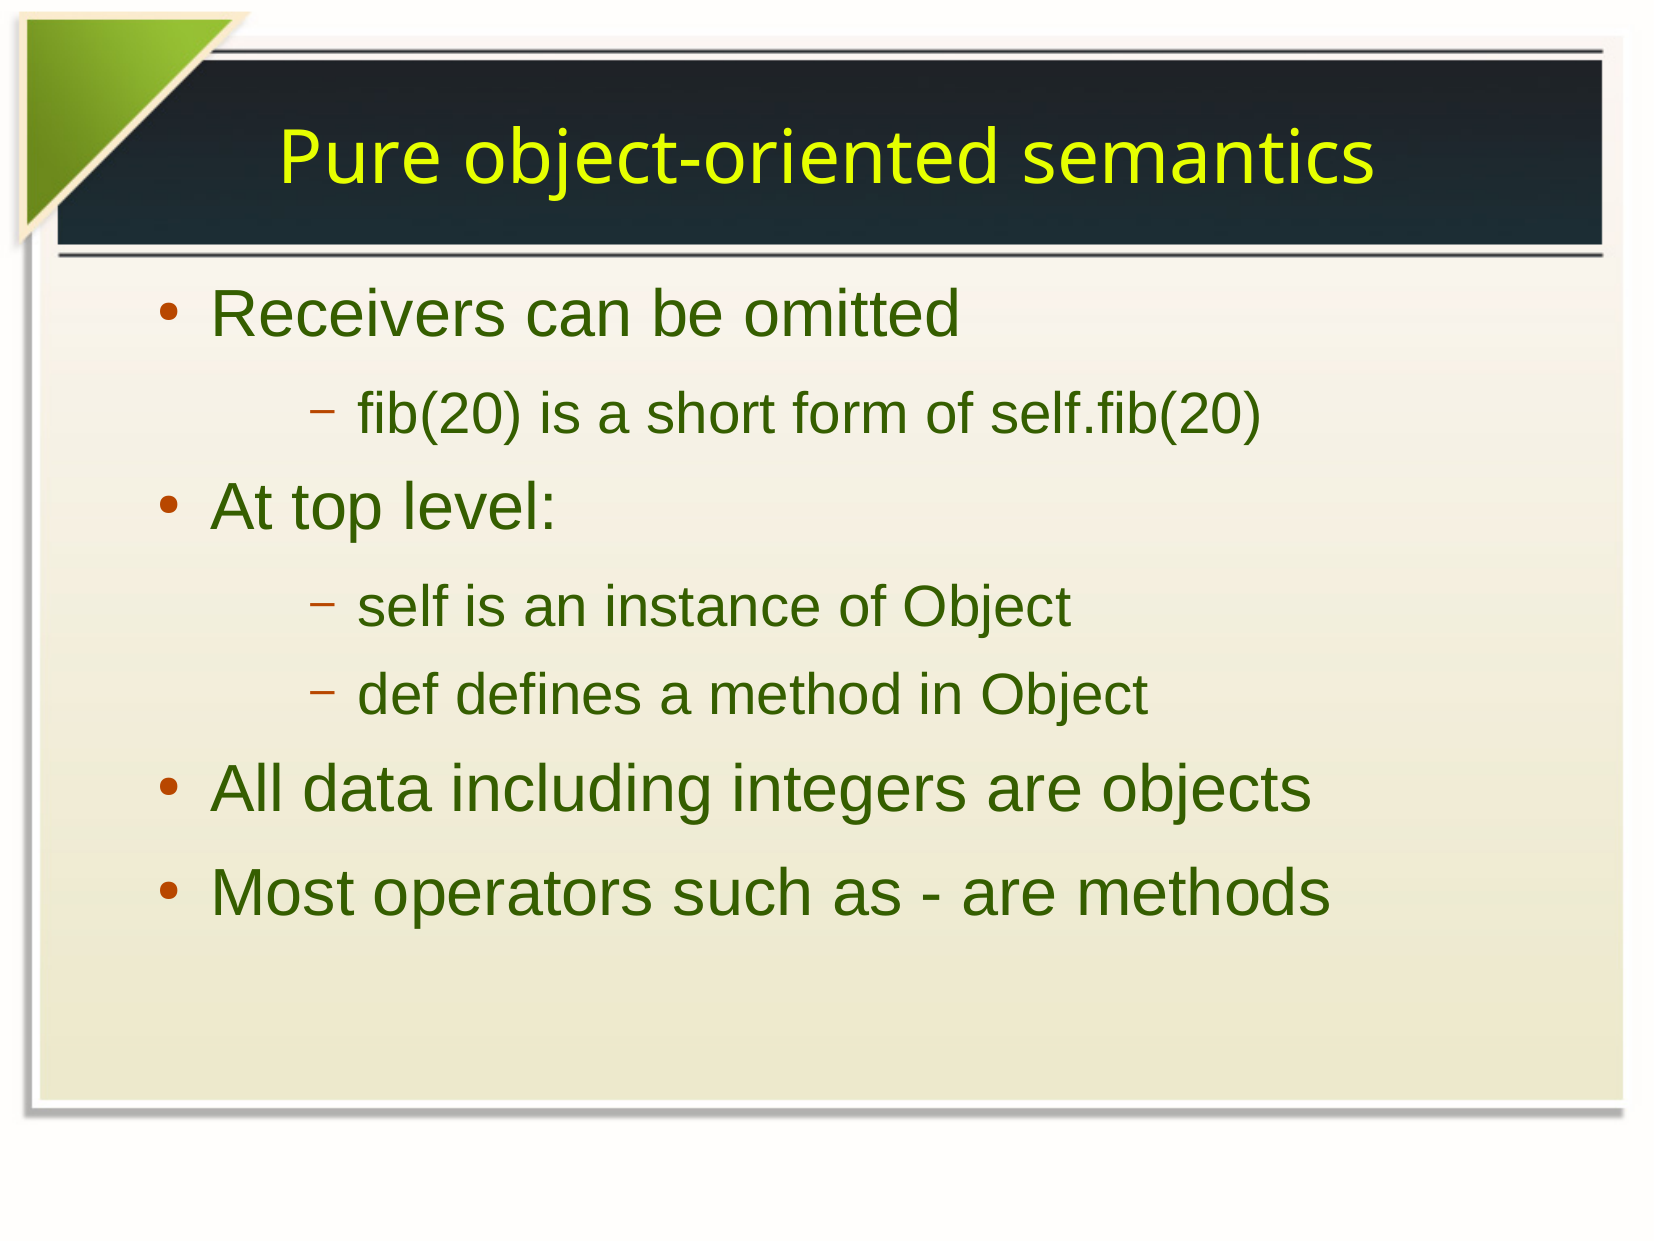

# Pure object-oriented semantics
Receivers can be omitted
fib(20) is a short form of self.fib(20)
At top level:
self is an instance of Object
def defines a method in Object
All data including integers are objects
Most operators such as - are methods